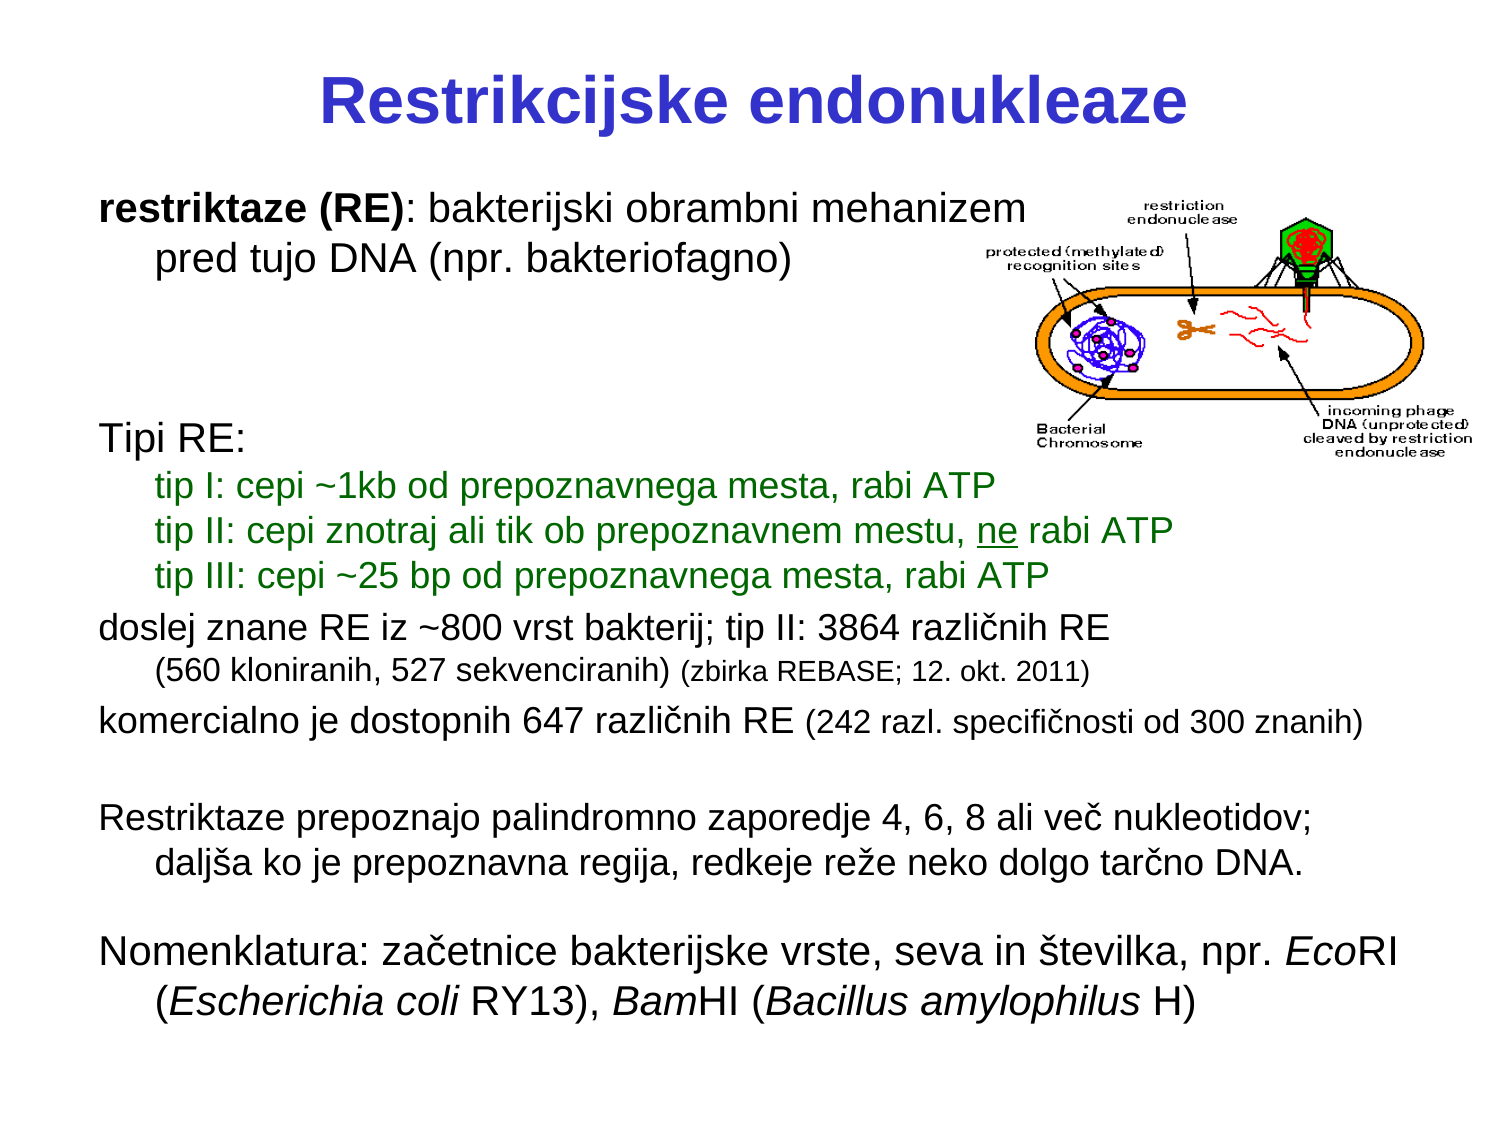

# Restrikcijske endonukleaze
restriktaze (RE): bakterijski obrambni mehanizem
pred tujo DNA (npr. bakteriofagno)
Tipi RE:
tip I: cepi ~1kb od prepoznavnega mesta, rabi ATP
tip II: cepi znotraj ali tik ob prepoznavnem mestu, ne rabi ATP
tip III: cepi ~25 bp od prepoznavnega mesta, rabi ATP
doslej znane RE iz ~800 vrst bakterij; tip II: 3864 različnih RE
(560 kloniranih, 527 sekvenciranih) (zbirka REBASE; 12. okt. 2011)
komercialno je dostopnih 647 različnih RE (242 razl. specifičnosti od 300 znanih)
Restriktaze prepoznajo palindromno zaporedje 4, 6, 8 ali več nukleotidov; daljša ko je prepoznavna regija, redkeje reže neko dolgo tarčno DNA.
Nomenklatura: začetnice bakterijske vrste, seva in številka, npr. EcoRI (Escherichia coli RY13), BamHI (Bacillus amylophilus H)